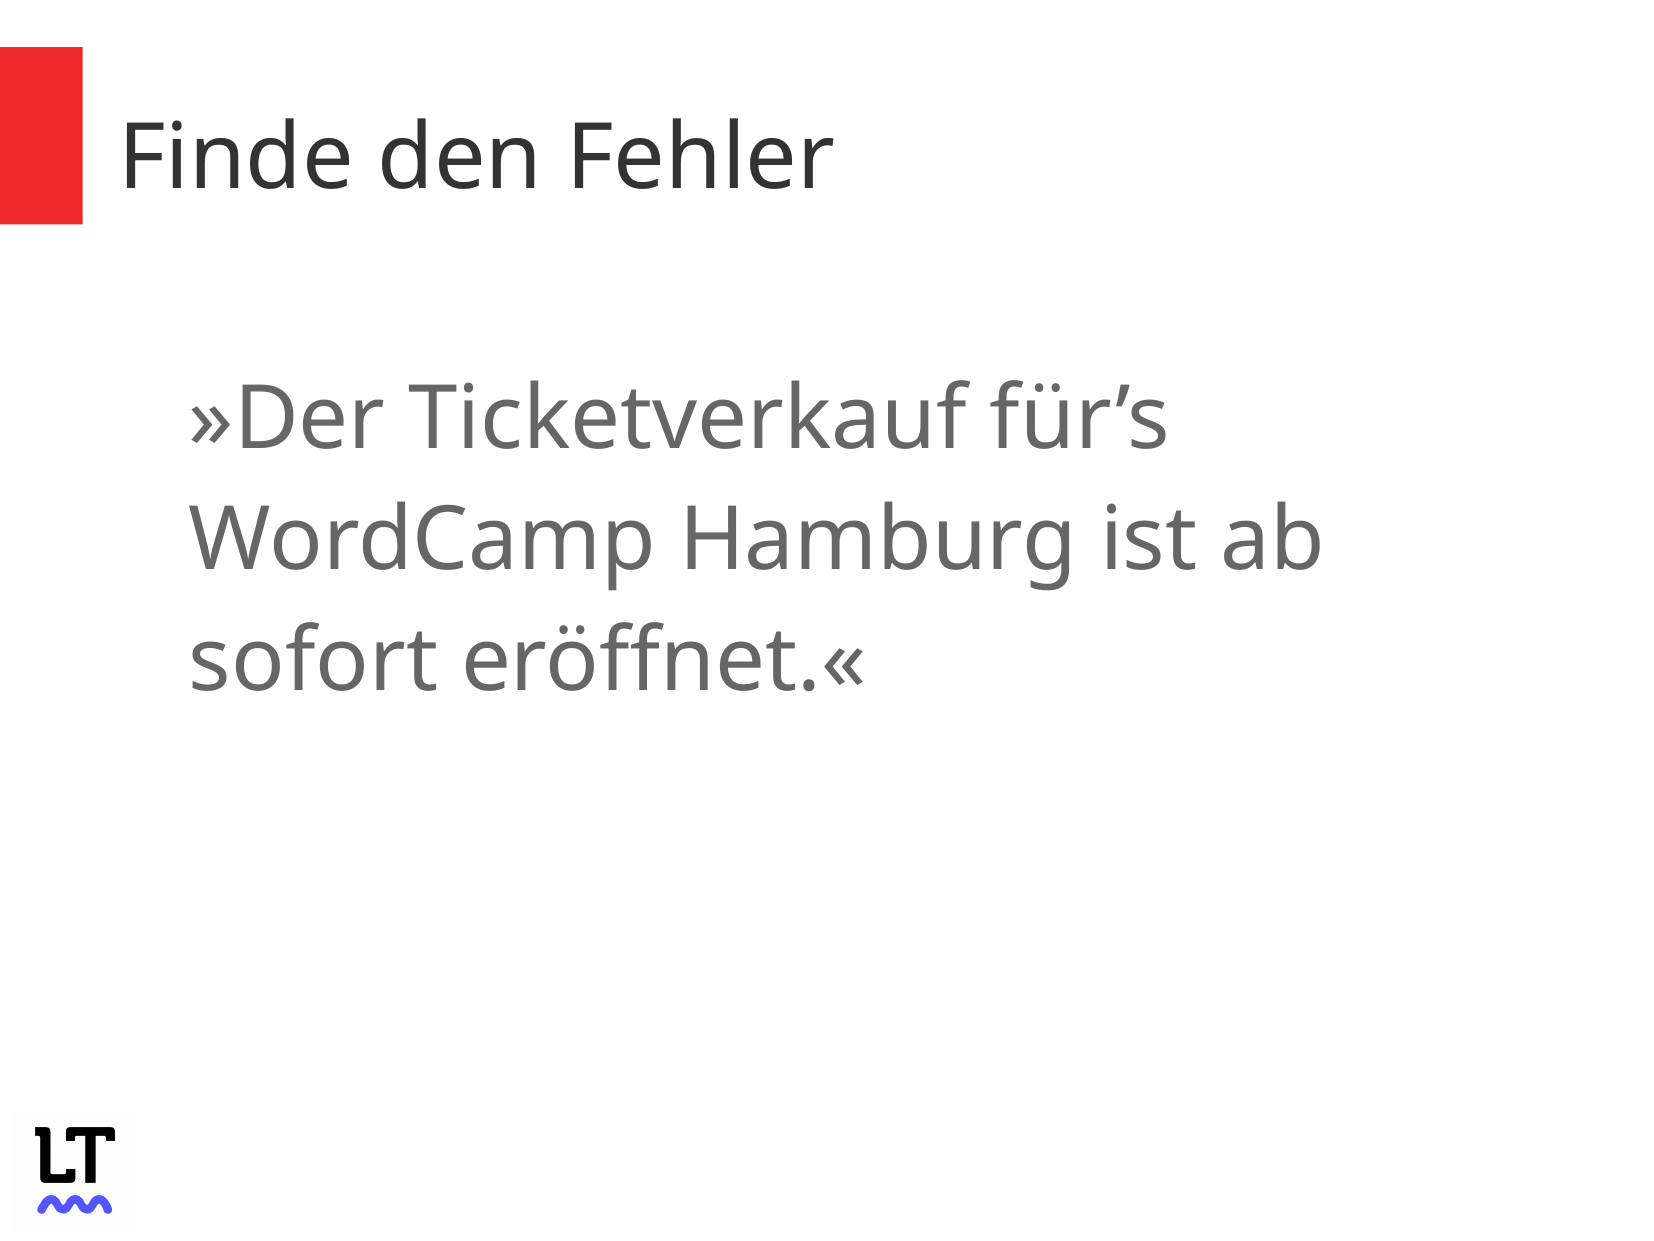

# Finde den Fehler
»Der Ticketverkauf für’s WordCamp Hamburg ist ab sofort eröffnet.«